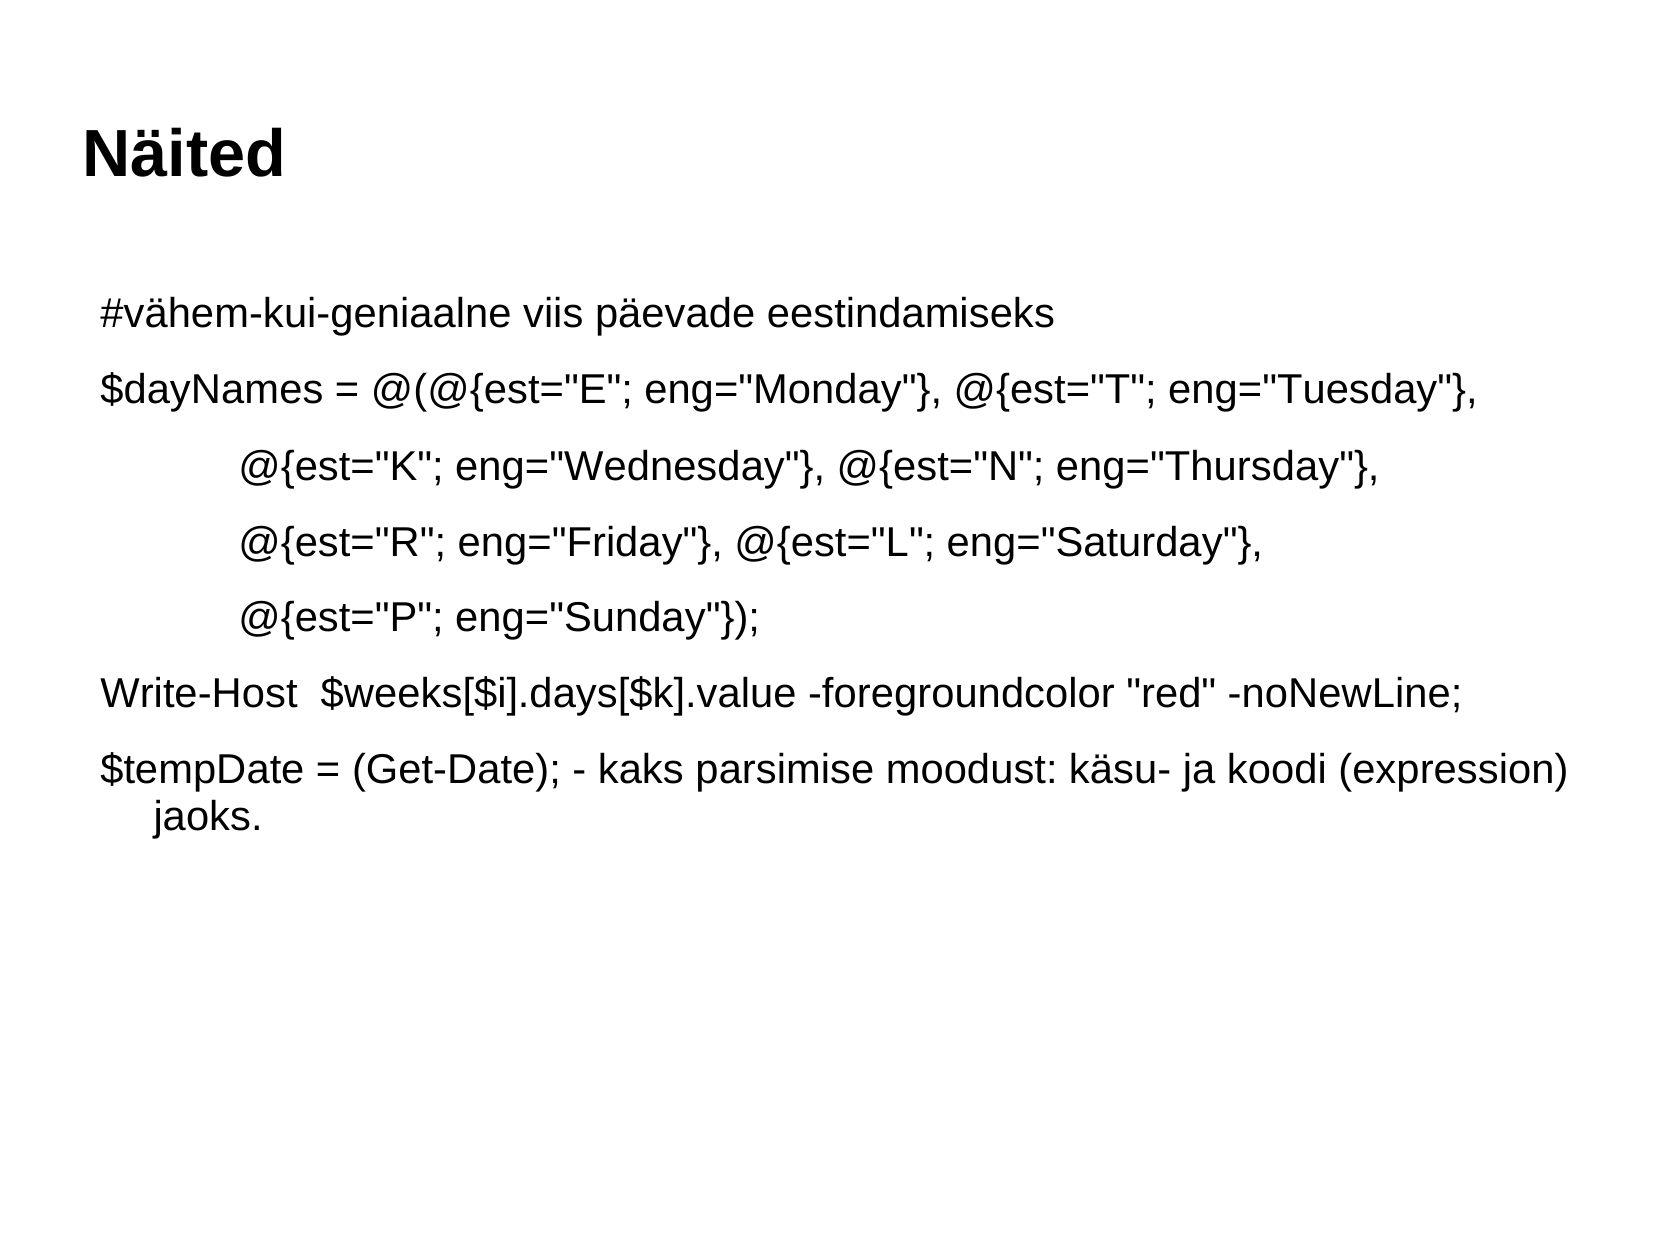

# Näited
#vähem-kui-geniaalne viis päevade eestindamiseks
$dayNames = @(@{est="E"; eng="Monday"}, @{est="T"; eng="Tuesday"},
 @{est="K"; eng="Wednesday"}, @{est="N"; eng="Thursday"},
 @{est="R"; eng="Friday"}, @{est="L"; eng="Saturday"},
 @{est="P"; eng="Sunday"});
Write-Host $weeks[$i].days[$k].value -foregroundcolor "red" -noNewLine;
$tempDate = (Get-Date); - kaks parsimise moodust: käsu- ja koodi (expression) jaoks.